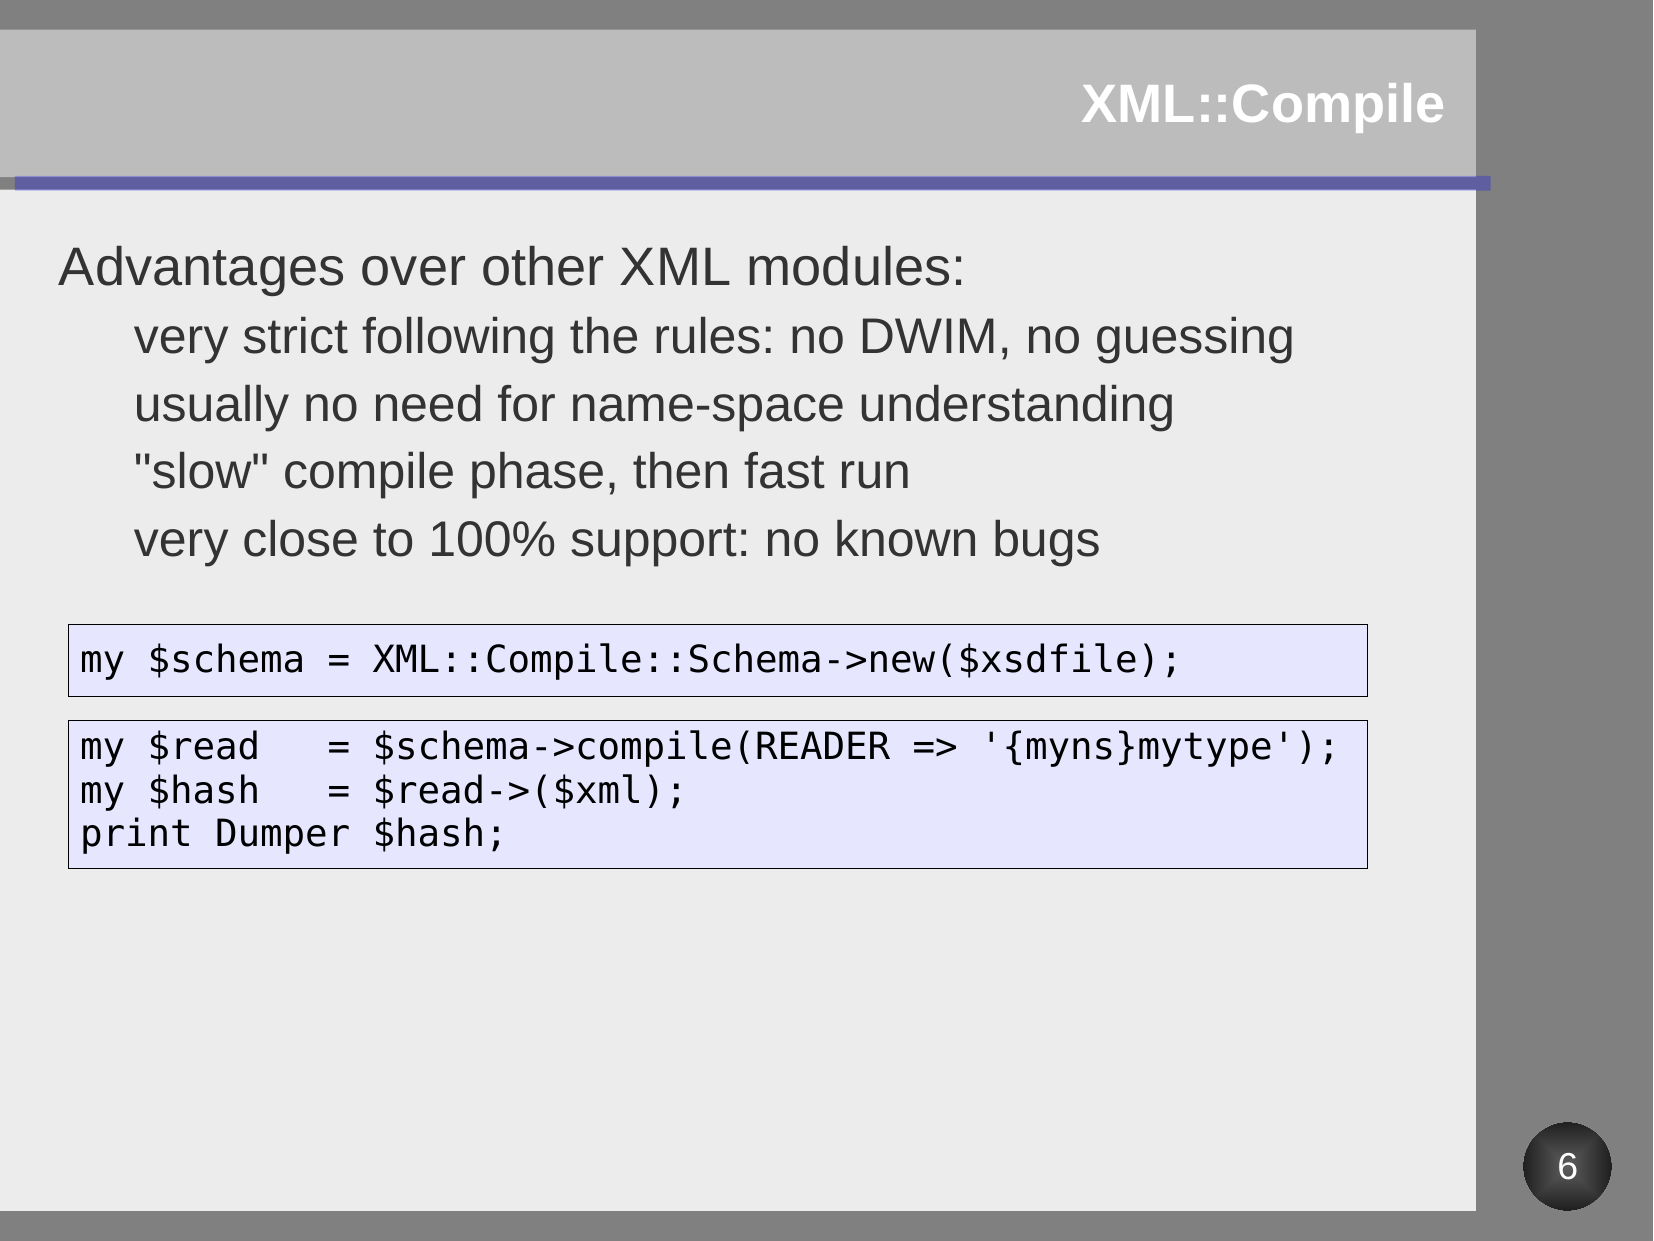

# XML::Compile
Advantages over other XML modules:
very strict following the rules: no DWIM, no guessing
usually no need for name-space understanding
"slow" compile phase, then fast run
very close to 100% support: no known bugs
my $schema = XML::Compile::Schema->new($xsdfile);
my $read = $schema->compile(READER => '{myns}mytype');
my $hash = $read->($xml);
print Dumper $hash;